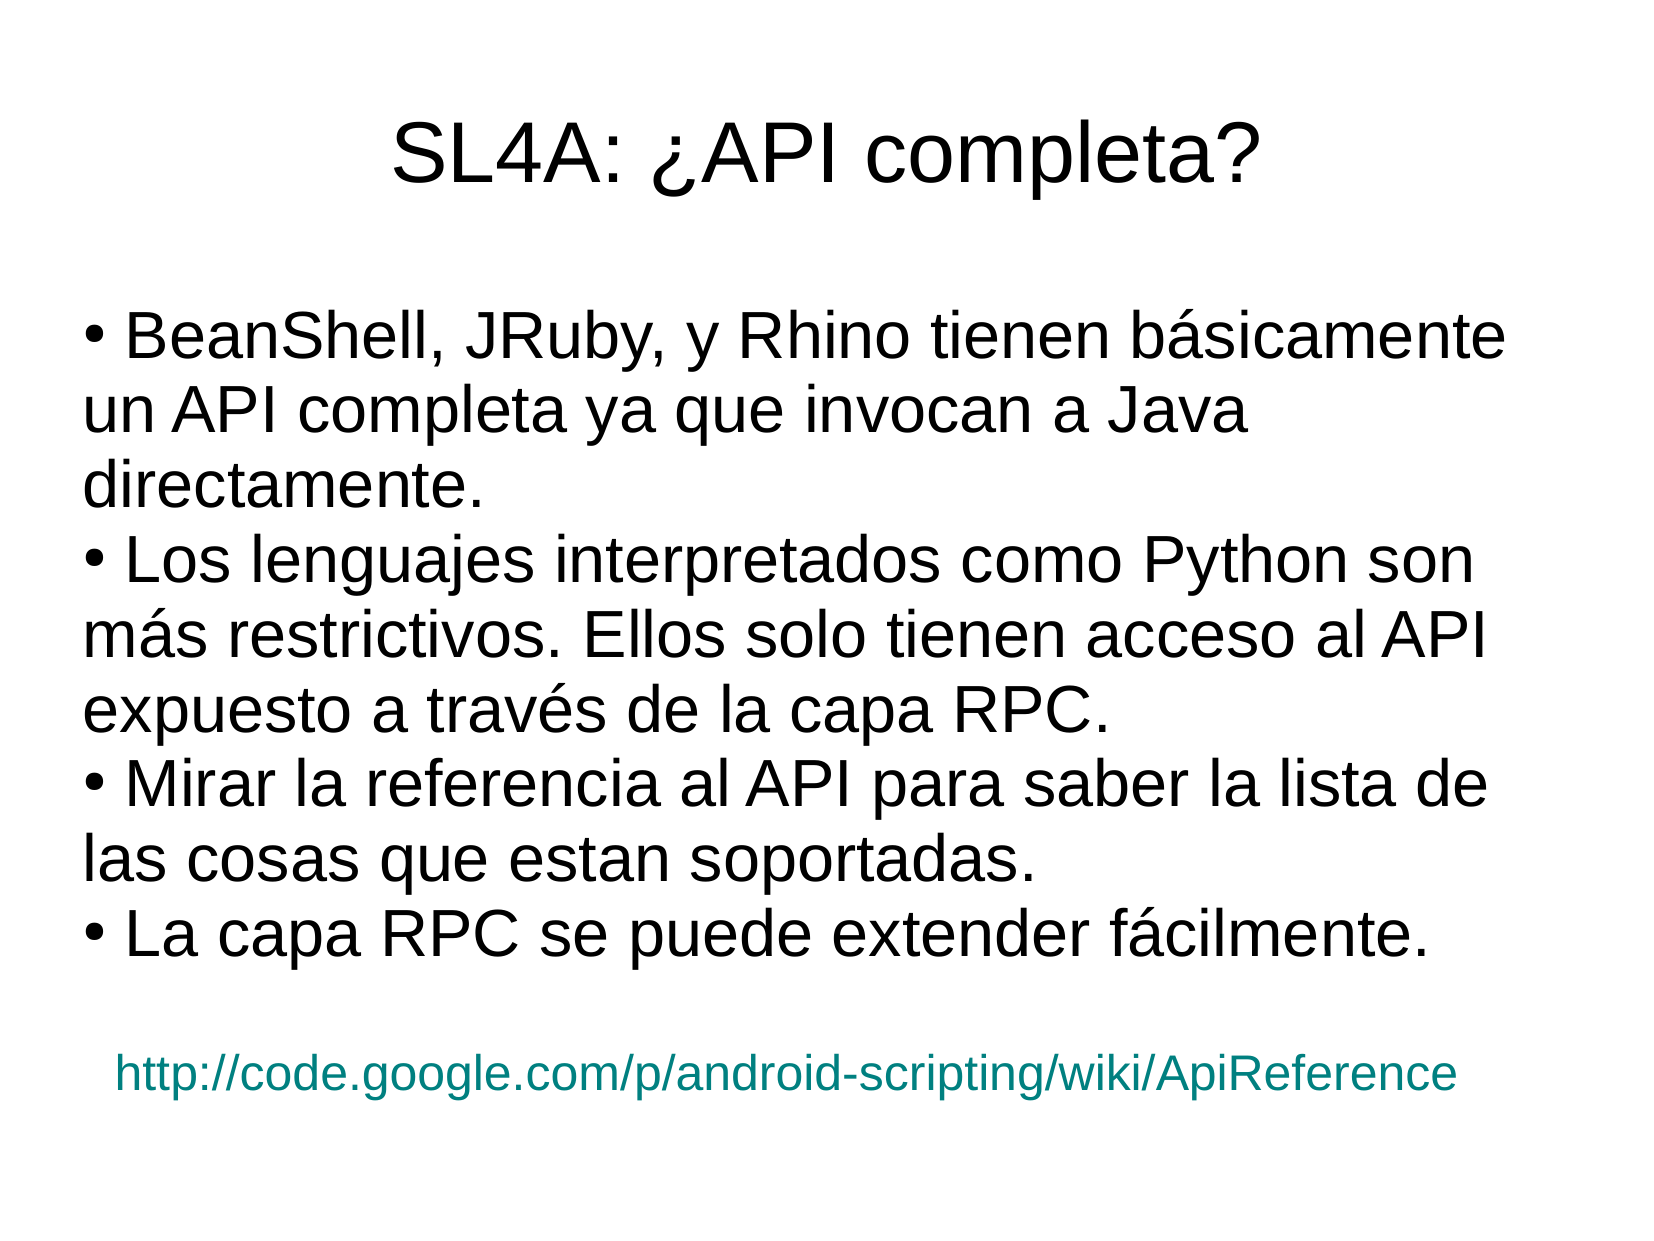

# SL4A: ¿API completa?
 BeanShell, JRuby, y Rhino tienen básicamente un API completa ya que invocan a Java directamente.
 Los lenguajes interpretados como Python son más restrictivos. Ellos solo tienen acceso al API expuesto a través de la capa RPC.
 Mirar la referencia al API para saber la lista de las cosas que estan soportadas.
 La capa RPC se puede extender fácilmente.
 http://code.google.com/p/android-scripting/wiki/ApiReference